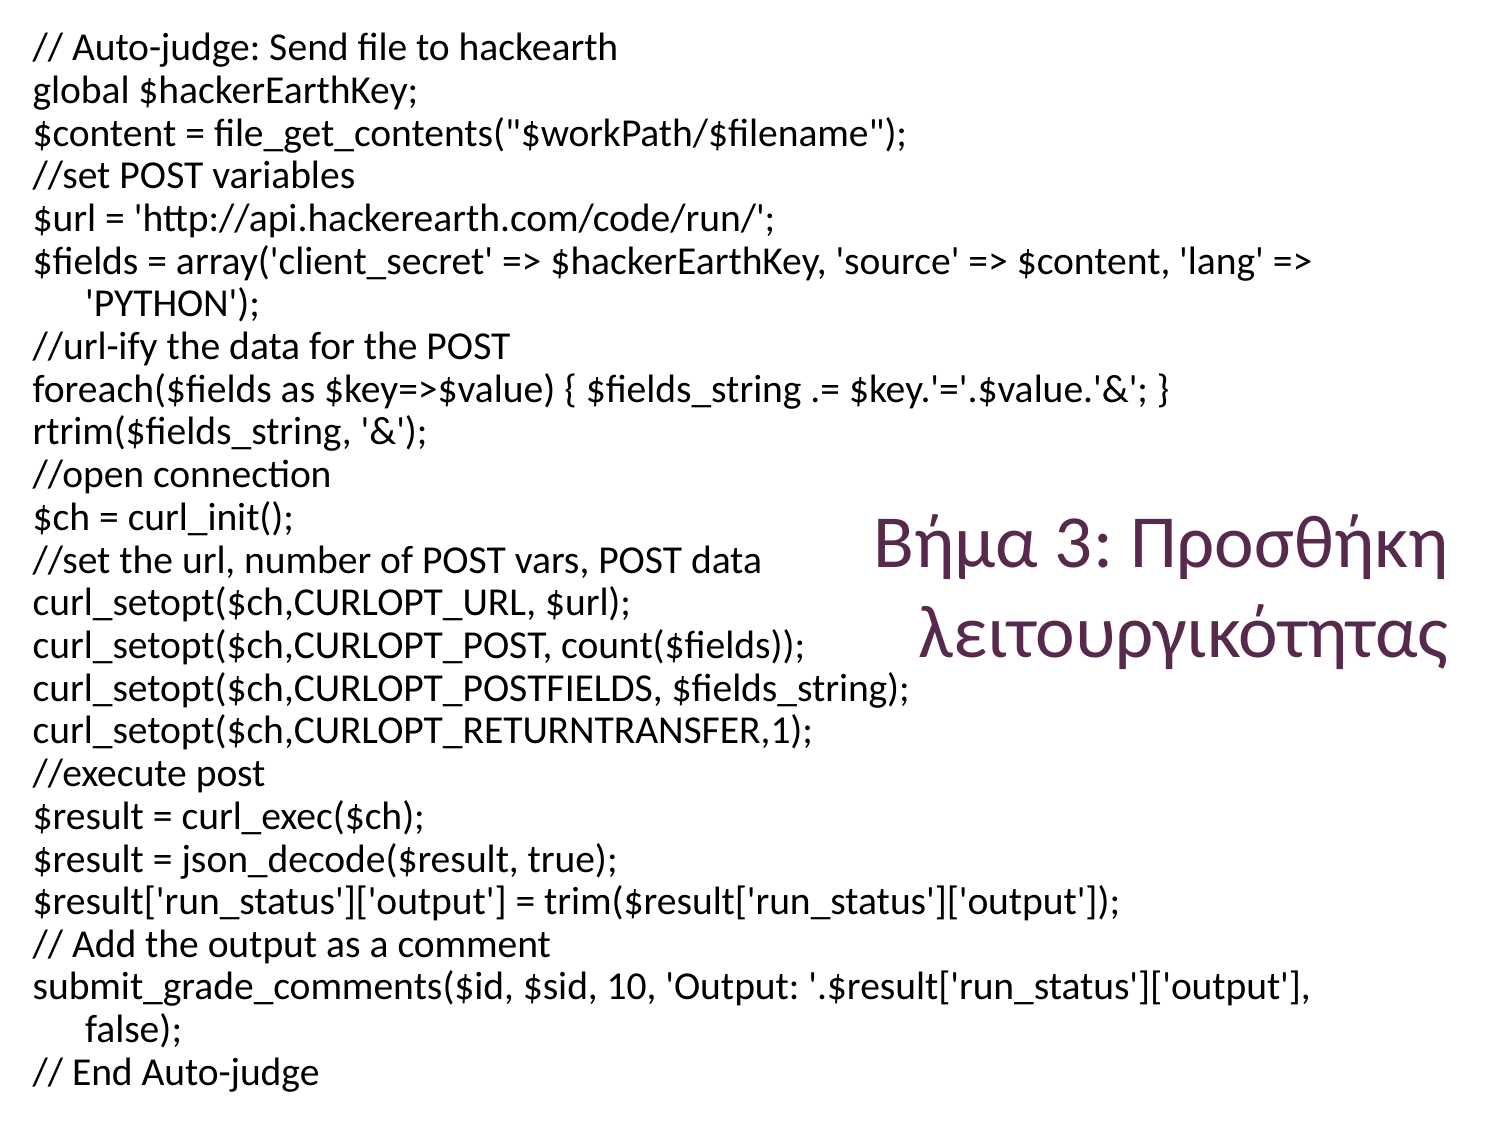

// Auto-judge: Send file to hackearth
global $hackerEarthKey;
$content = file_get_contents("$workPath/$filename");
//set POST variables
$url = 'http://api.hackerearth.com/code/run/';
$fields = array('client_secret' => $hackerEarthKey, 'source' => $content, 'lang' => 'PYTHON');
//url-ify the data for the POST
foreach($fields as $key=>$value) { $fields_string .= $key.'='.$value.'&'; }
rtrim($fields_string, '&');
//open connection
$ch = curl_init();
//set the url, number of POST vars, POST data
curl_setopt($ch,CURLOPT_URL, $url);
curl_setopt($ch,CURLOPT_POST, count($fields));
curl_setopt($ch,CURLOPT_POSTFIELDS, $fields_string);
curl_setopt($ch,CURLOPT_RETURNTRANSFER,1);
//execute post
$result = curl_exec($ch);
$result = json_decode($result, true);
$result['run_status']['output'] = trim($result['run_status']['output']);
// Add the output as a comment
submit_grade_comments($id, $sid, 10, 'Output: '.$result['run_status']['output'], false);
// End Auto-judge
# Βήμα 3: Προσθήκη λειτουργικότητας